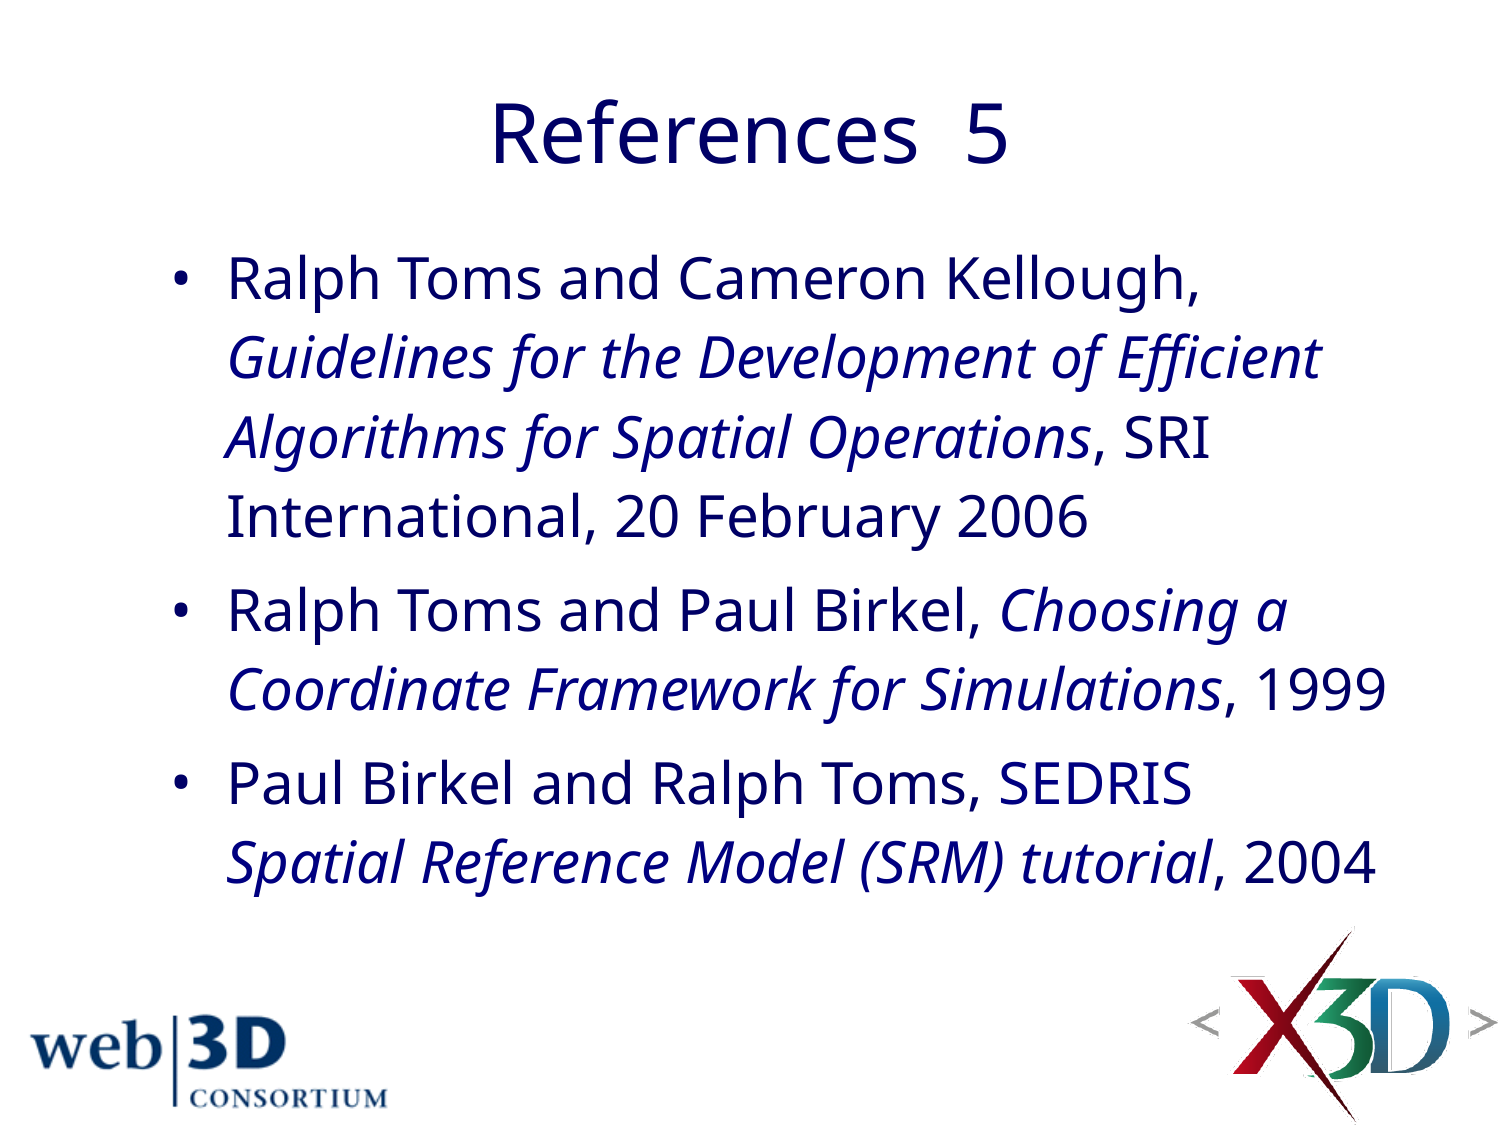

# References 5
Ralph Toms and Cameron Kellough, Guidelines for the Development of Efficient Algorithms for Spatial Operations, SRI International, 20 February 2006
Ralph Toms and Paul Birkel, Choosing a Coordinate Framework for Simulations, 1999
Paul Birkel and Ralph Toms, SEDRIS Spatial Reference Model (SRM) tutorial, 2004